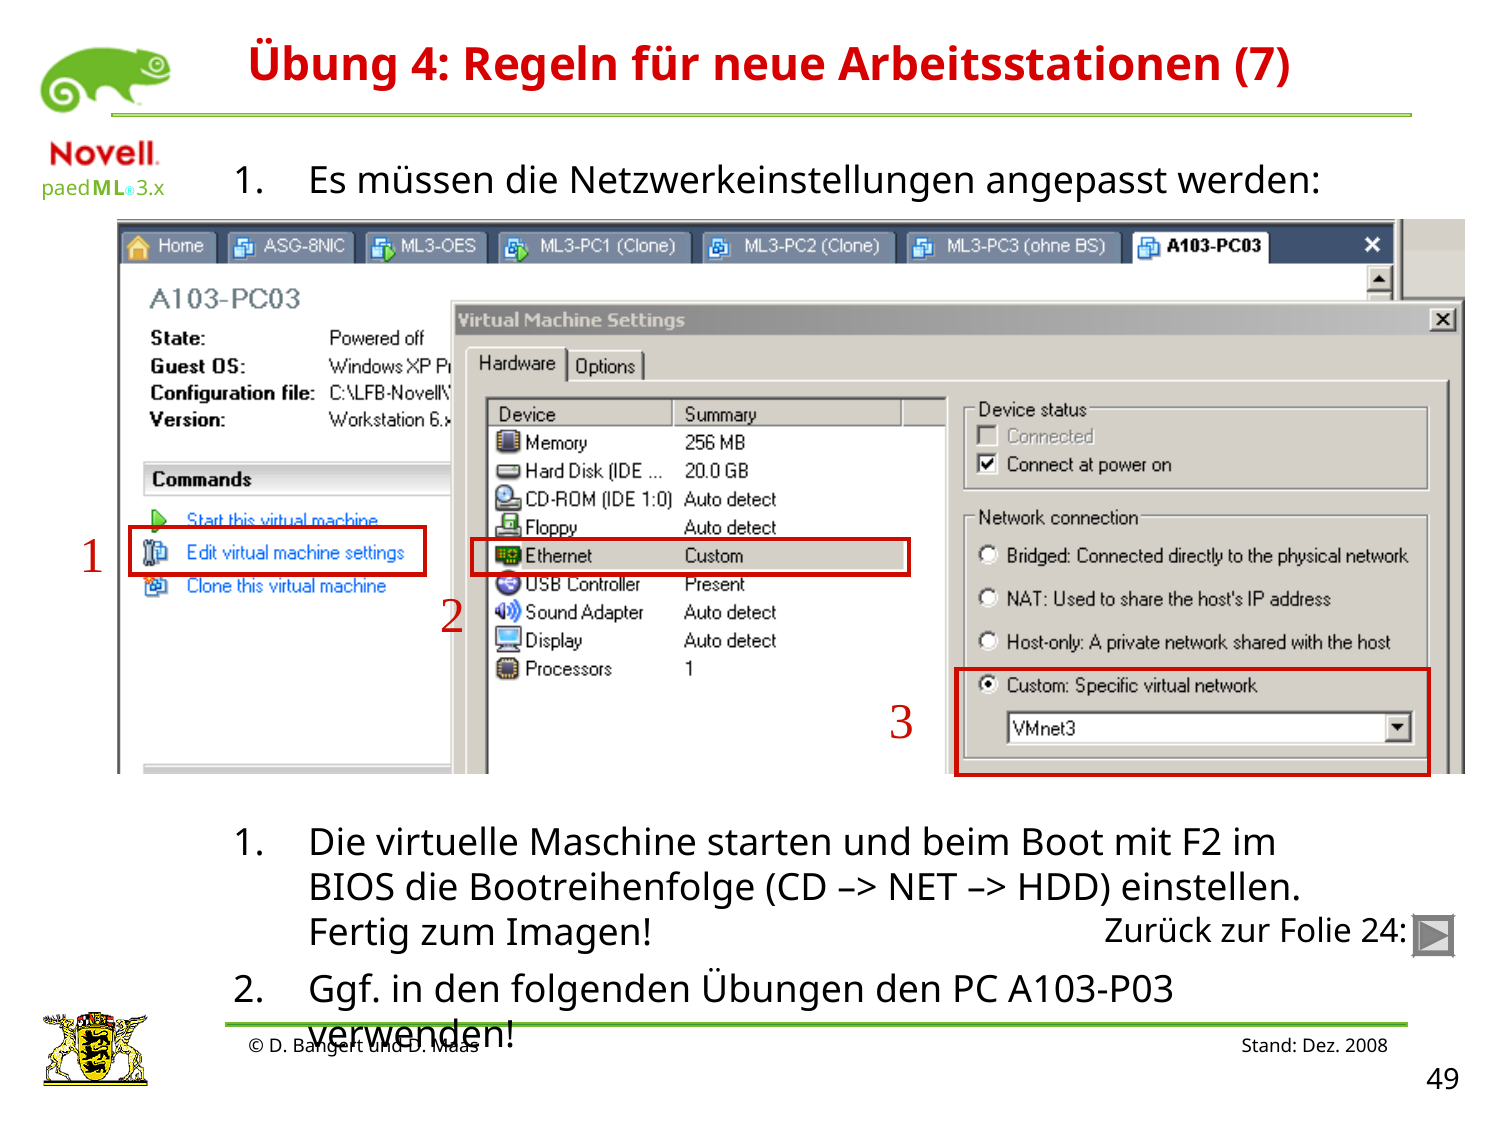

# Übung 4: Regeln für neue Arbeitsstationen (7)‏
Es müssen die Netzwerkeinstellungen angepasst werden:
1
2
3
Die virtuelle Maschine starten und beim Boot mit F2 im BIOS die Bootreihenfolge (CD –> NET –> HDD) einstellen.
Fertig zum Imagen!
Ggf. in den folgenden Übungen den PC A103-P03 verwenden!
Zurück zur Folie 24:
© D. Bangert und D. Maas
Dez. 2008
49